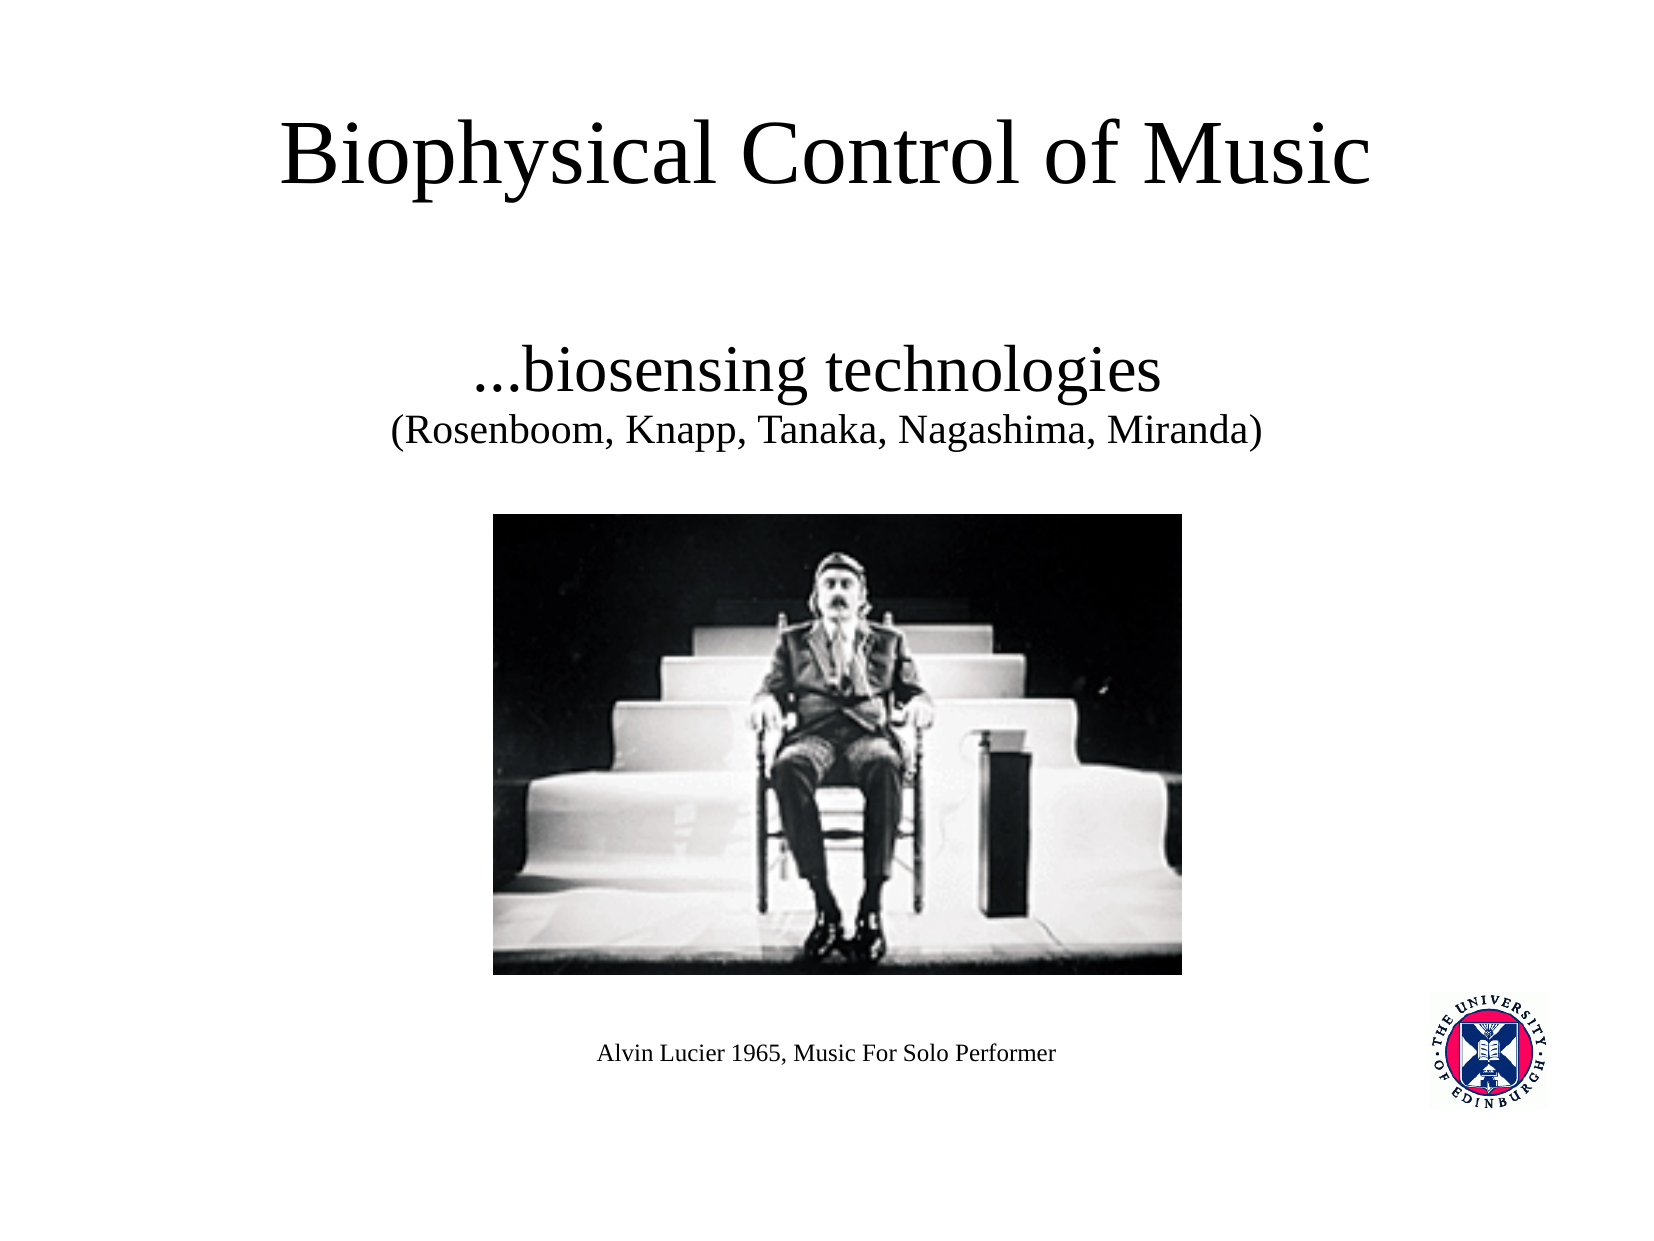

# Biophysical Control of Music
...biosensing technologies
(Rosenboom, Knapp, Tanaka, Nagashima, Miranda)
Alvin Lucier 1965, Music For Solo Performer